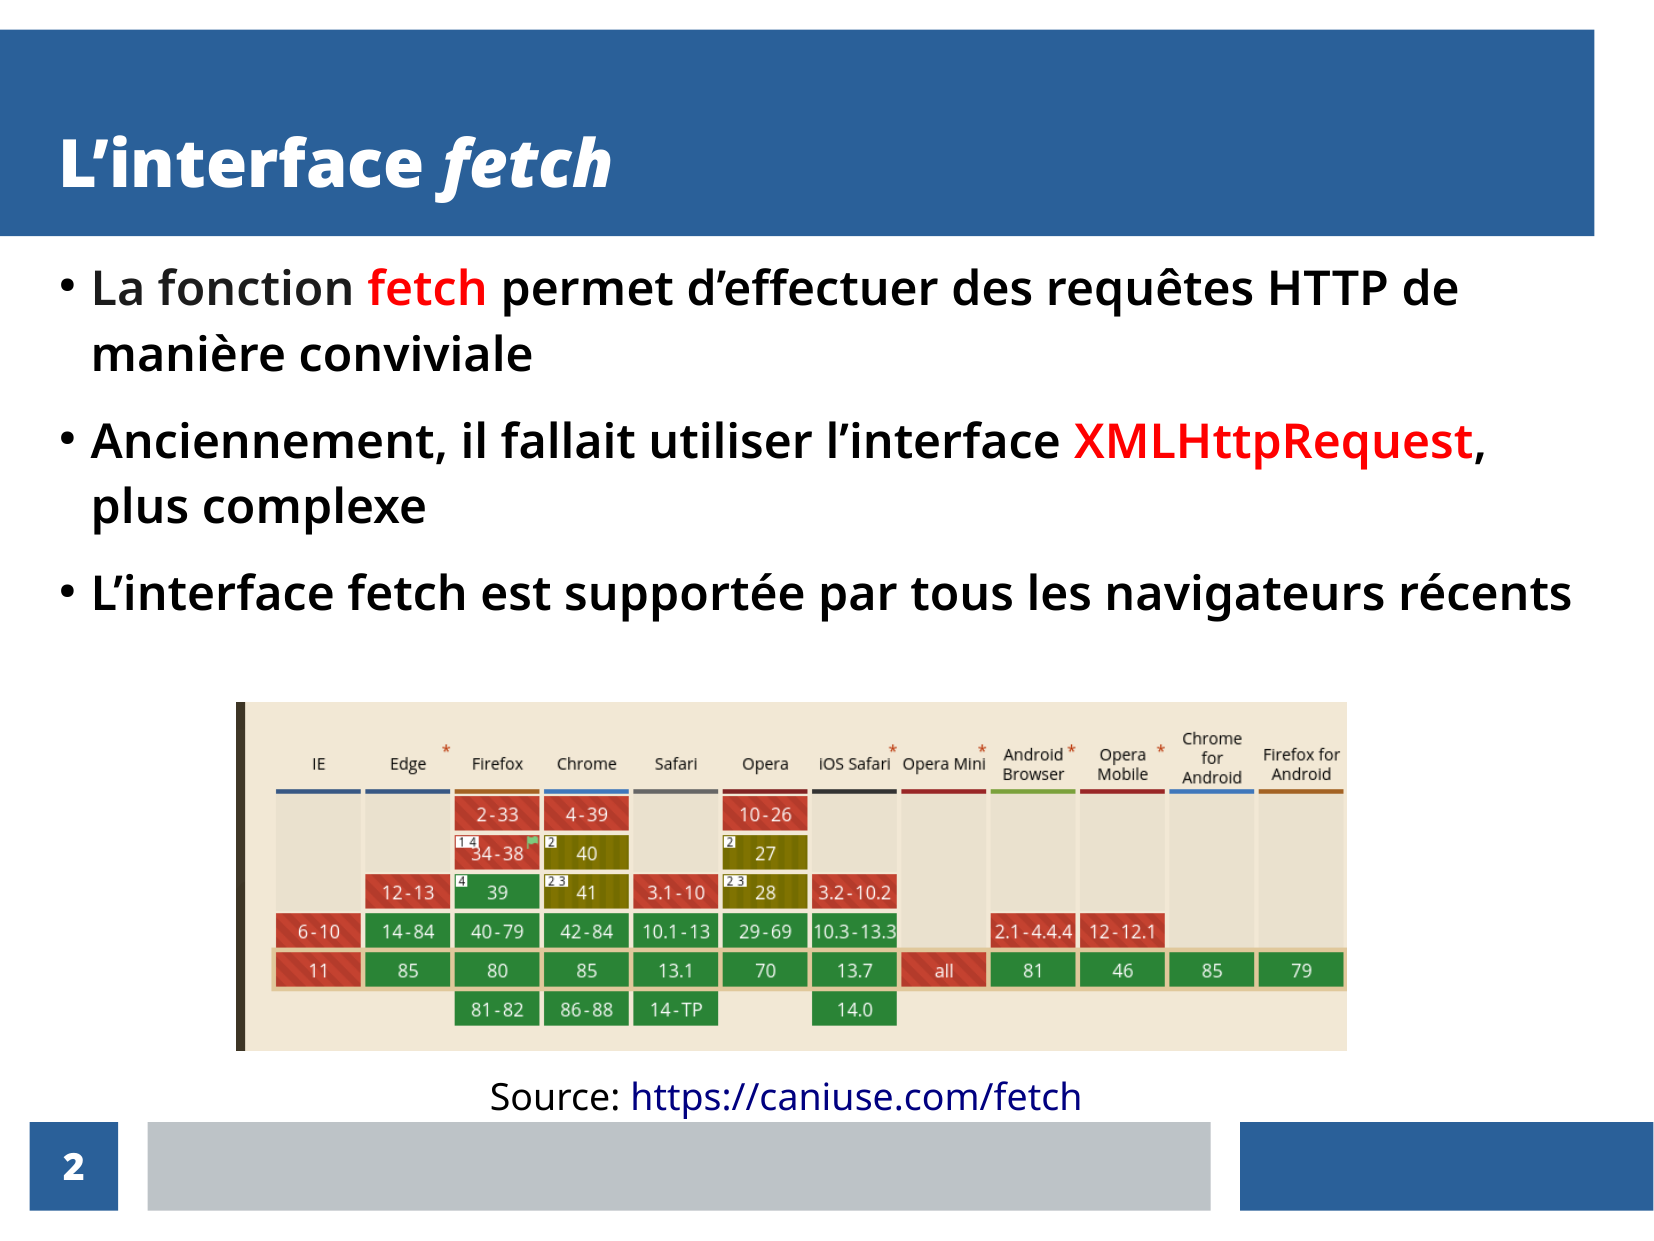

# L’interface fetch
La fonction fetch permet d’effectuer des requêtes HTTP de manière conviviale
Anciennement, il fallait utiliser l’interface XMLHttpRequest, plus complexe
L’interface fetch est supportée par tous les navigateurs récents
Source: https://caniuse.com/fetch
2